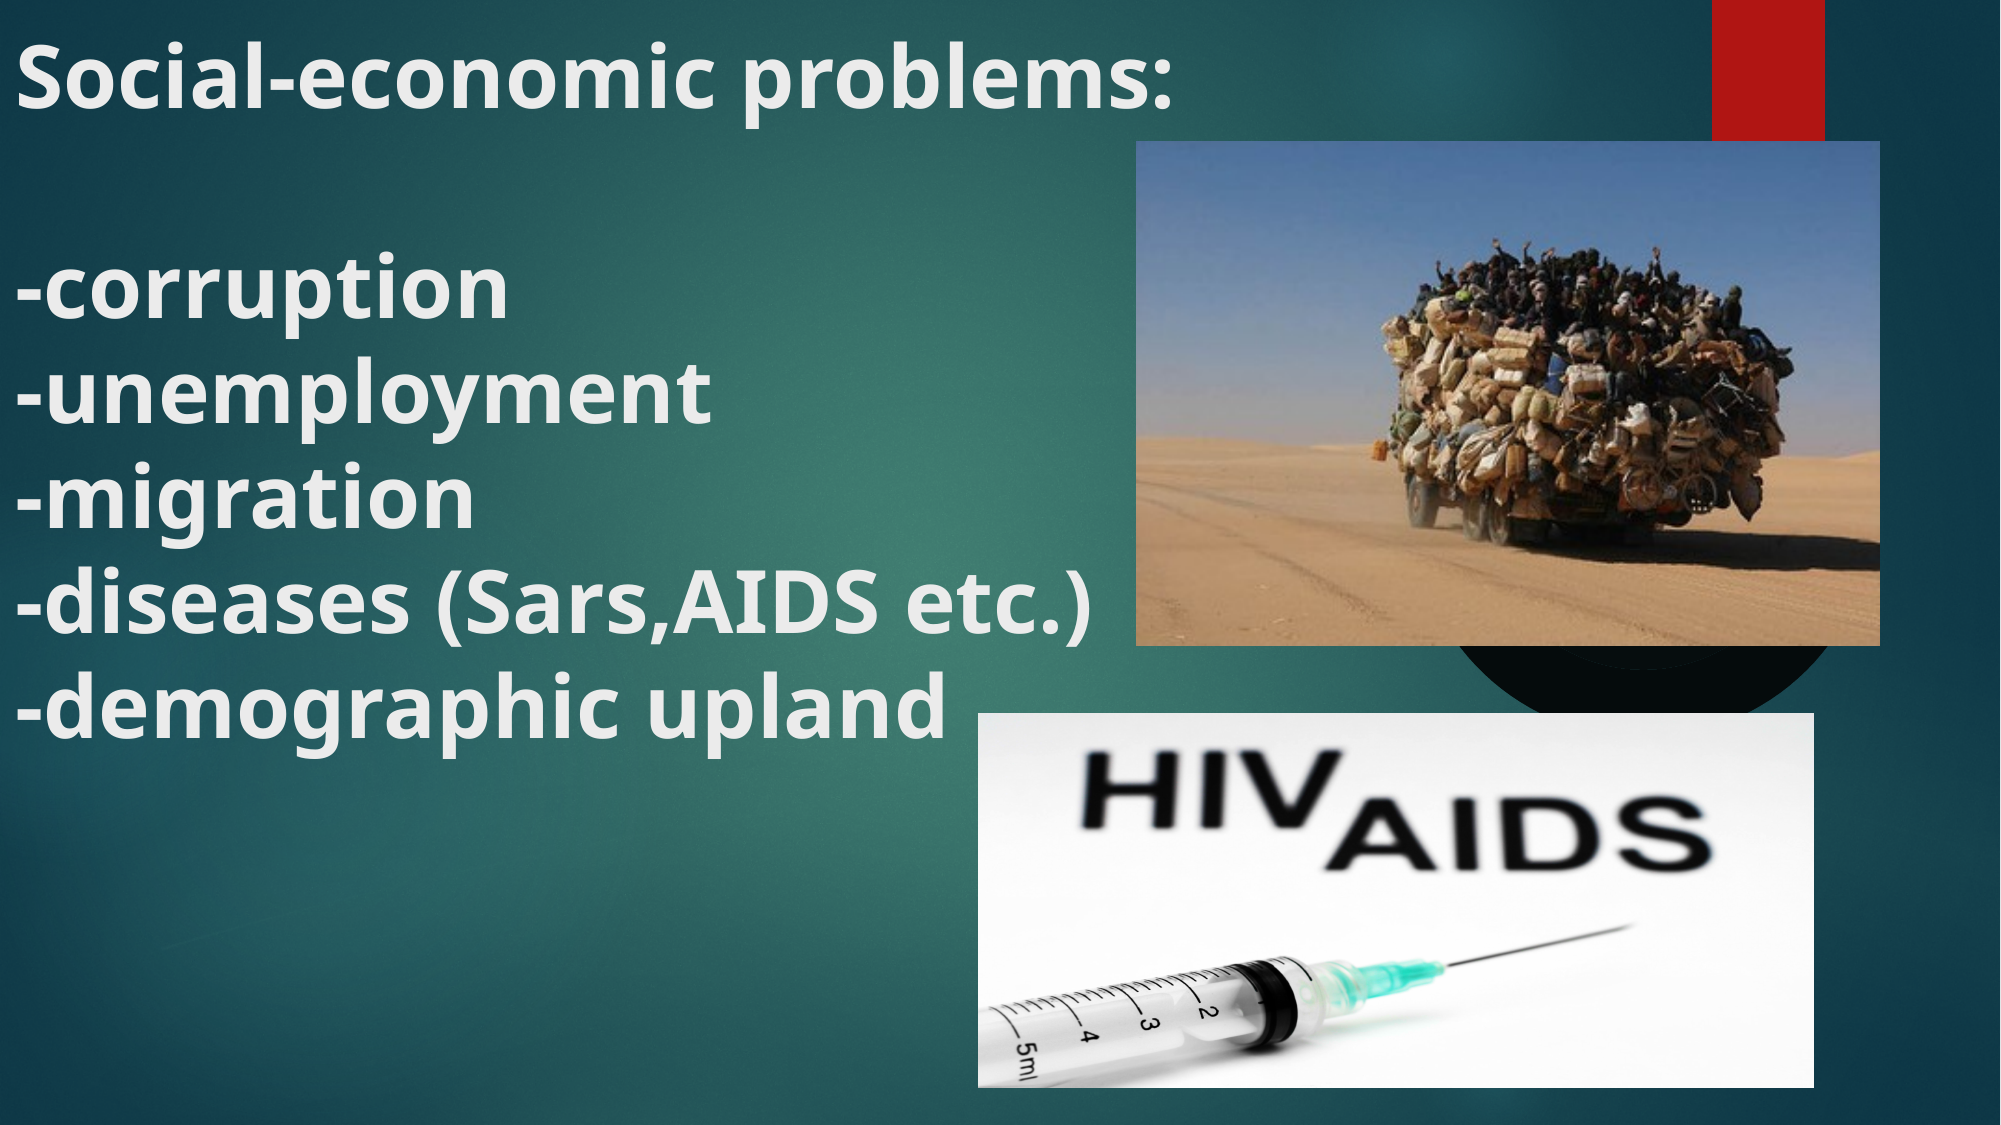

# Social-economic problems: -corruption -unemployment -migration -diseases (Sars,AIDS etc.) -demographic upland